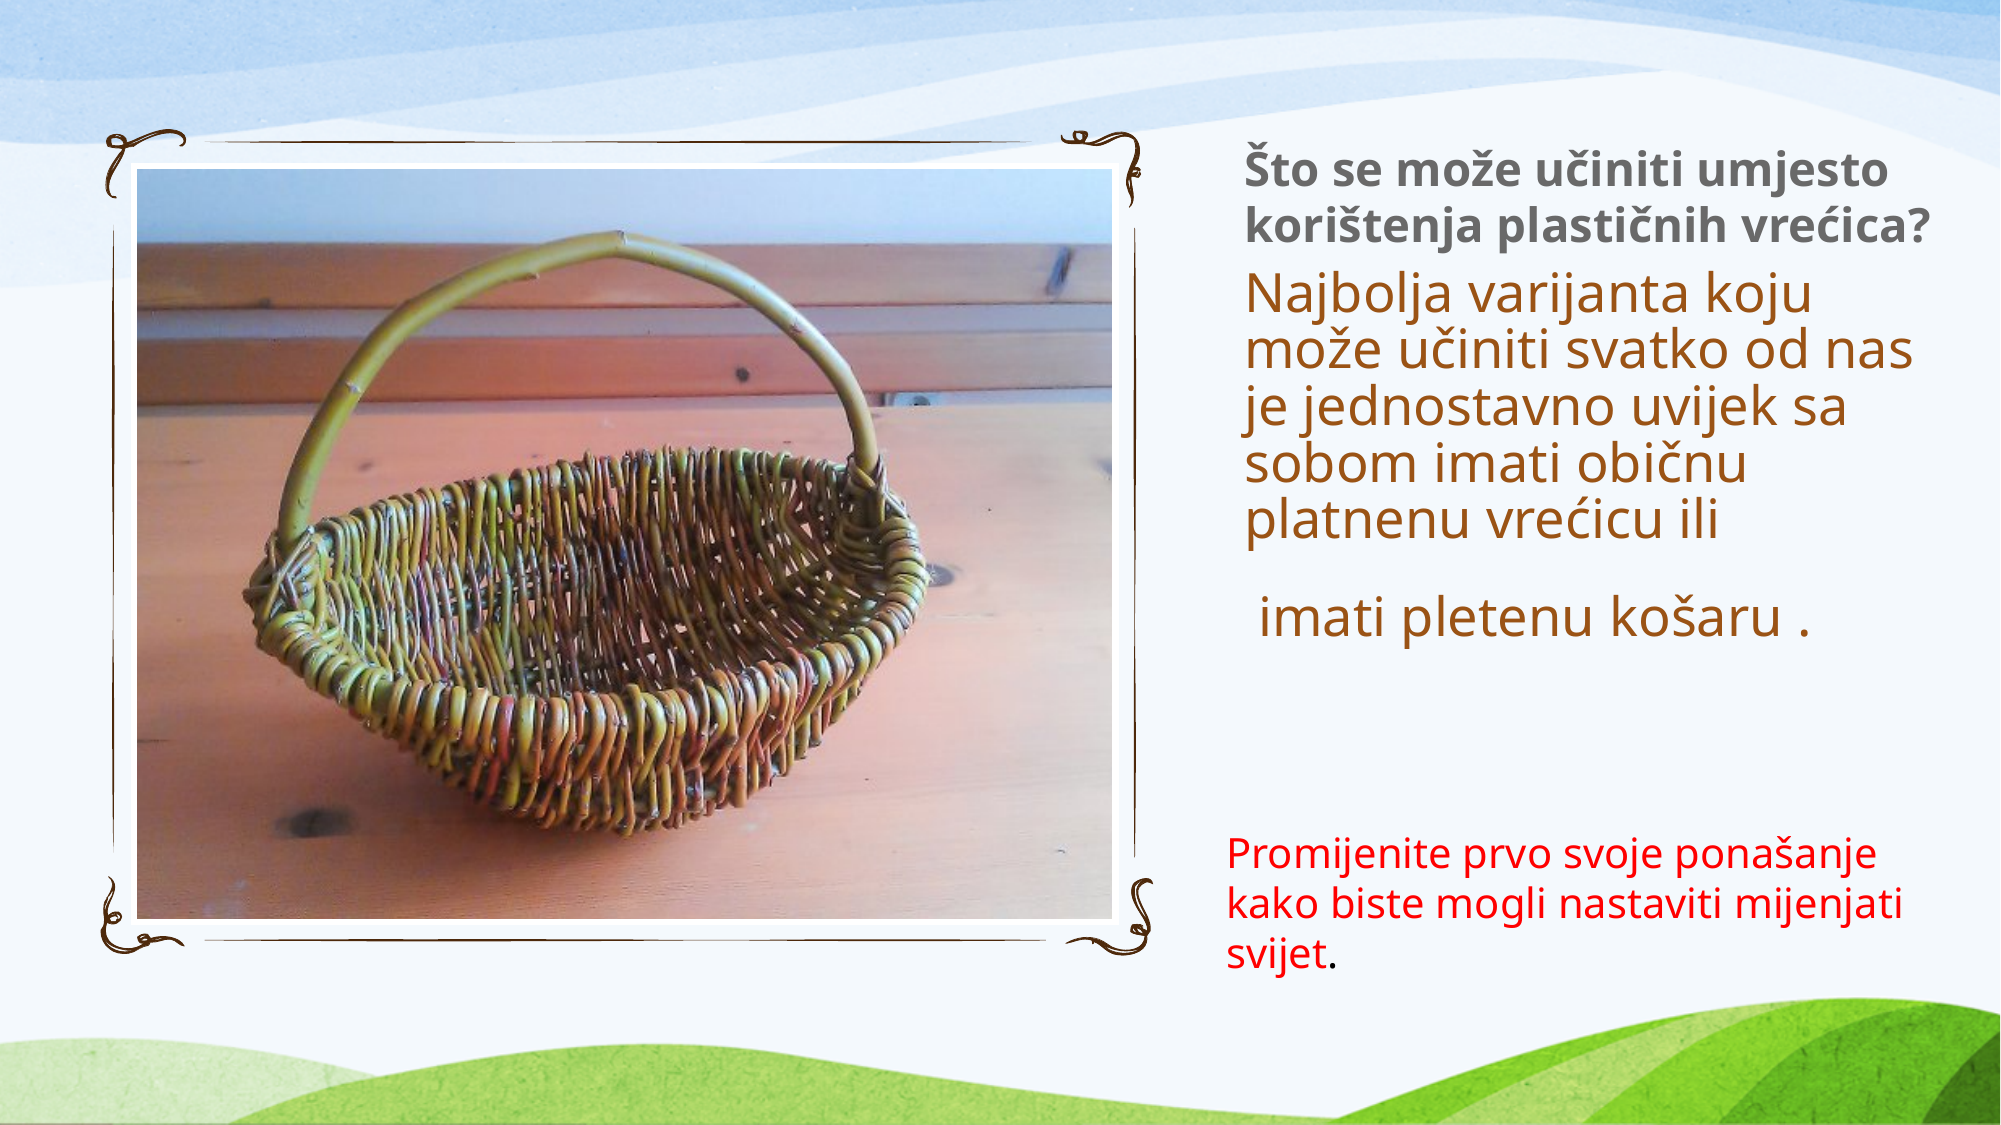

# Što se može učiniti umjesto korištenja plastičnih vrećica?
Najbolja varijanta koju može učiniti svatko od nas je jednostavno uvijek sa sobom imati običnu platnenu vrećicu ili
 imati pletenu košaru .
Promijenite prvo svoje ponašanje kako biste mogli nastaviti mijenjati svijet.